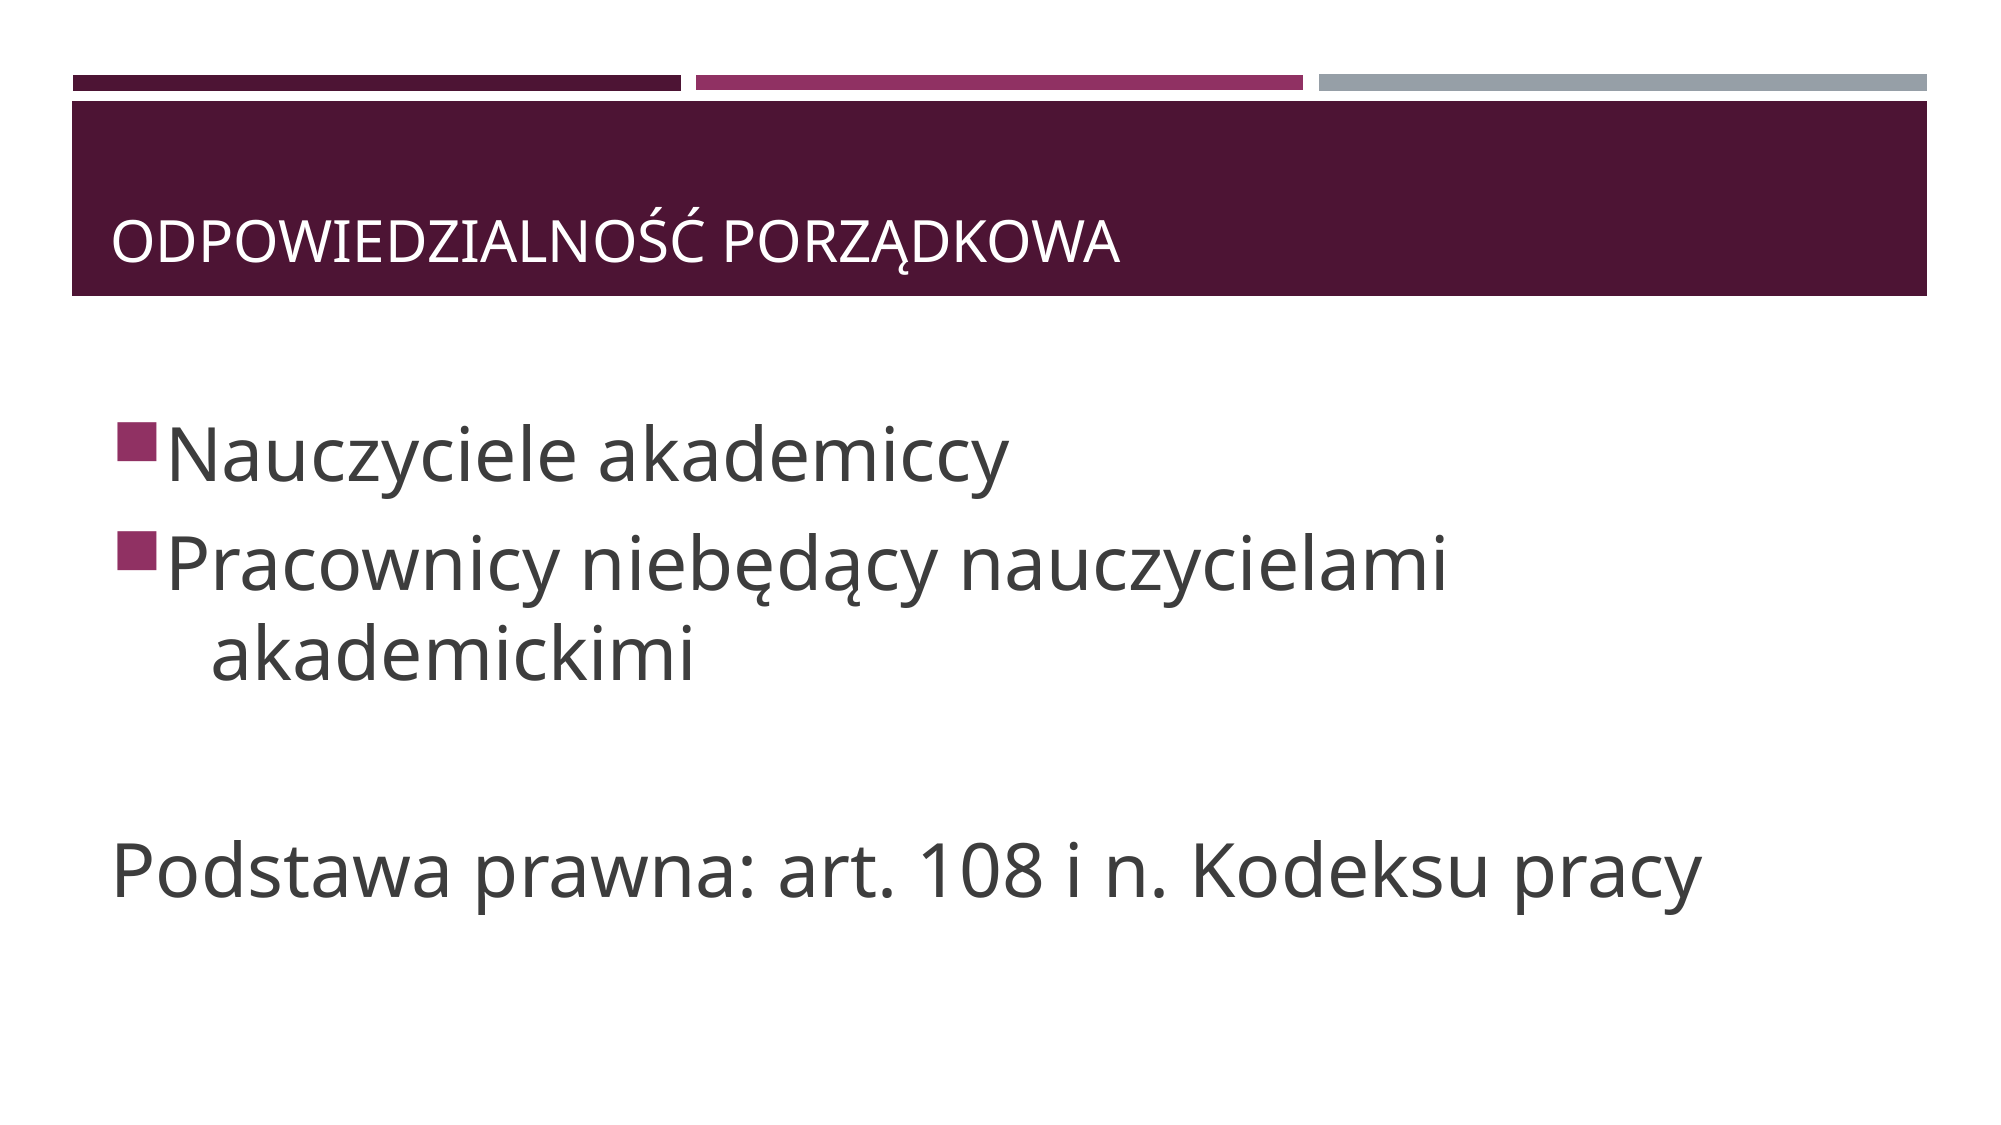

# Odpowiedzialność porządkowa
Nauczyciele akademiccy
Pracownicy niebędący nauczycielami akademickimi
Podstawa prawna: art. 108 i n. Kodeksu pracy